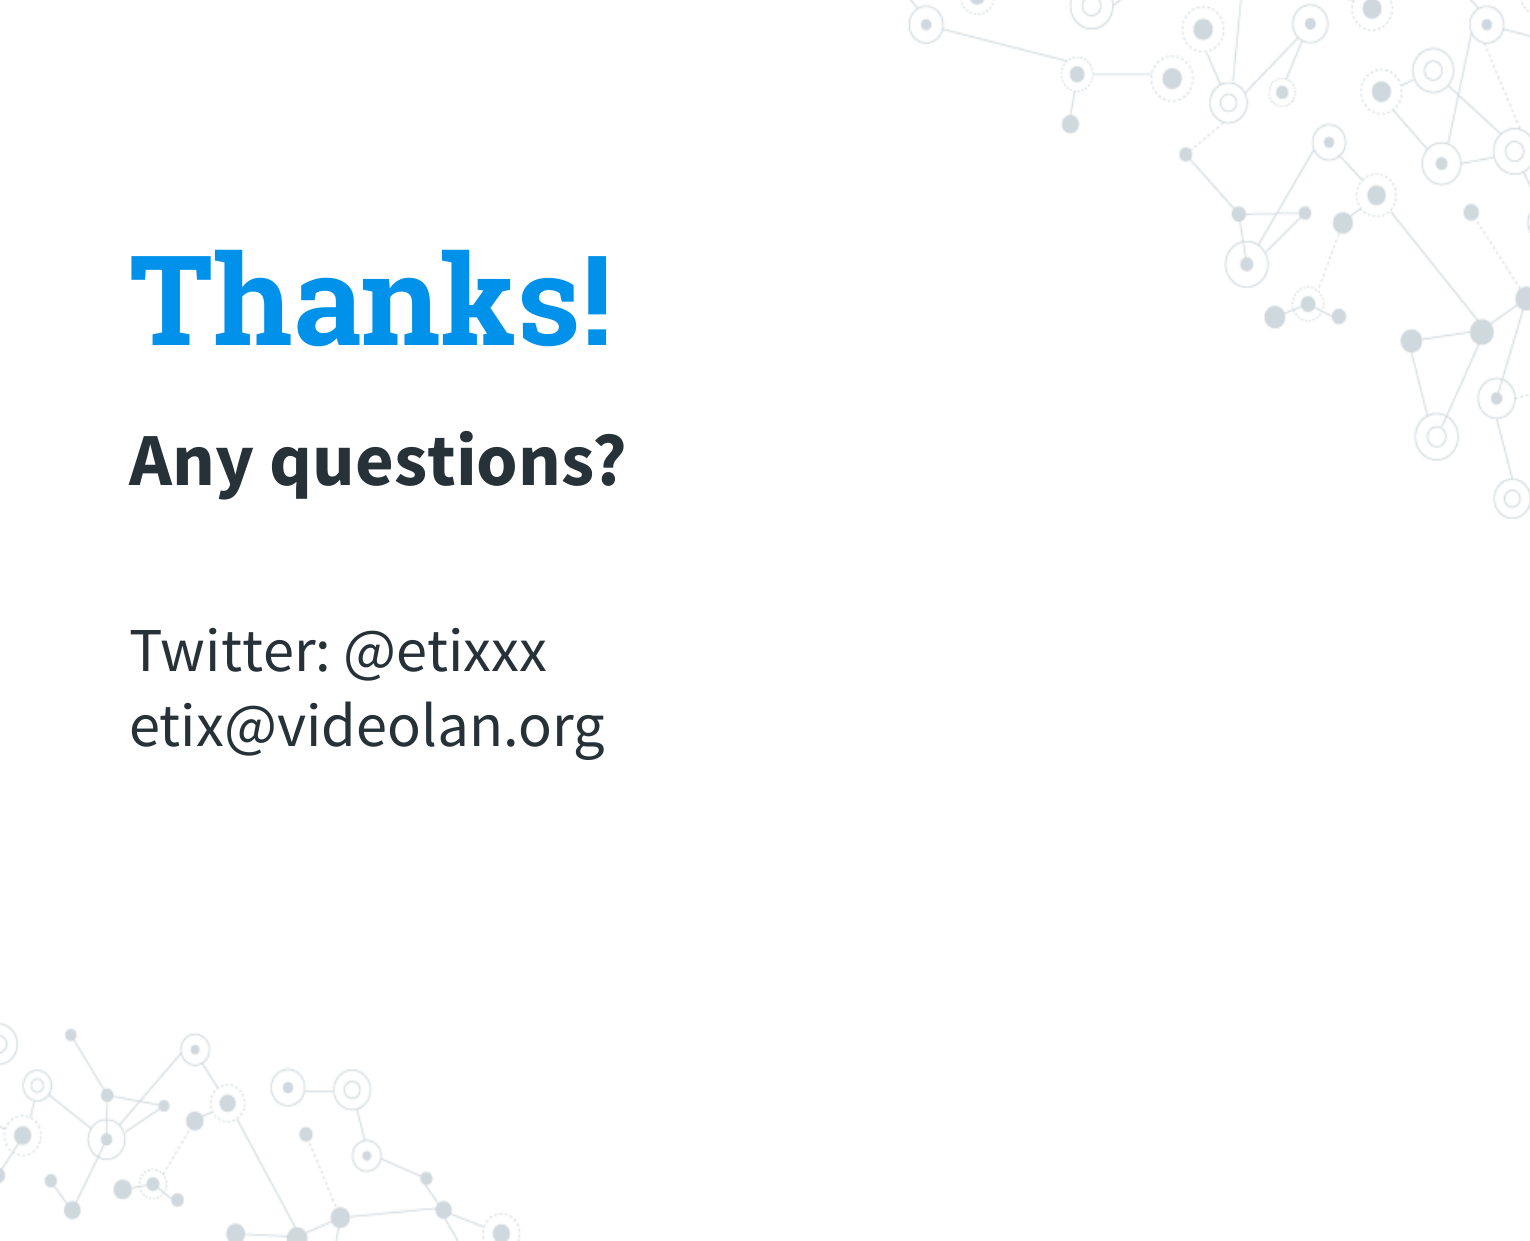

# Thanks!
Any questions?
Twitter: @etixxx
etix@videolan.org